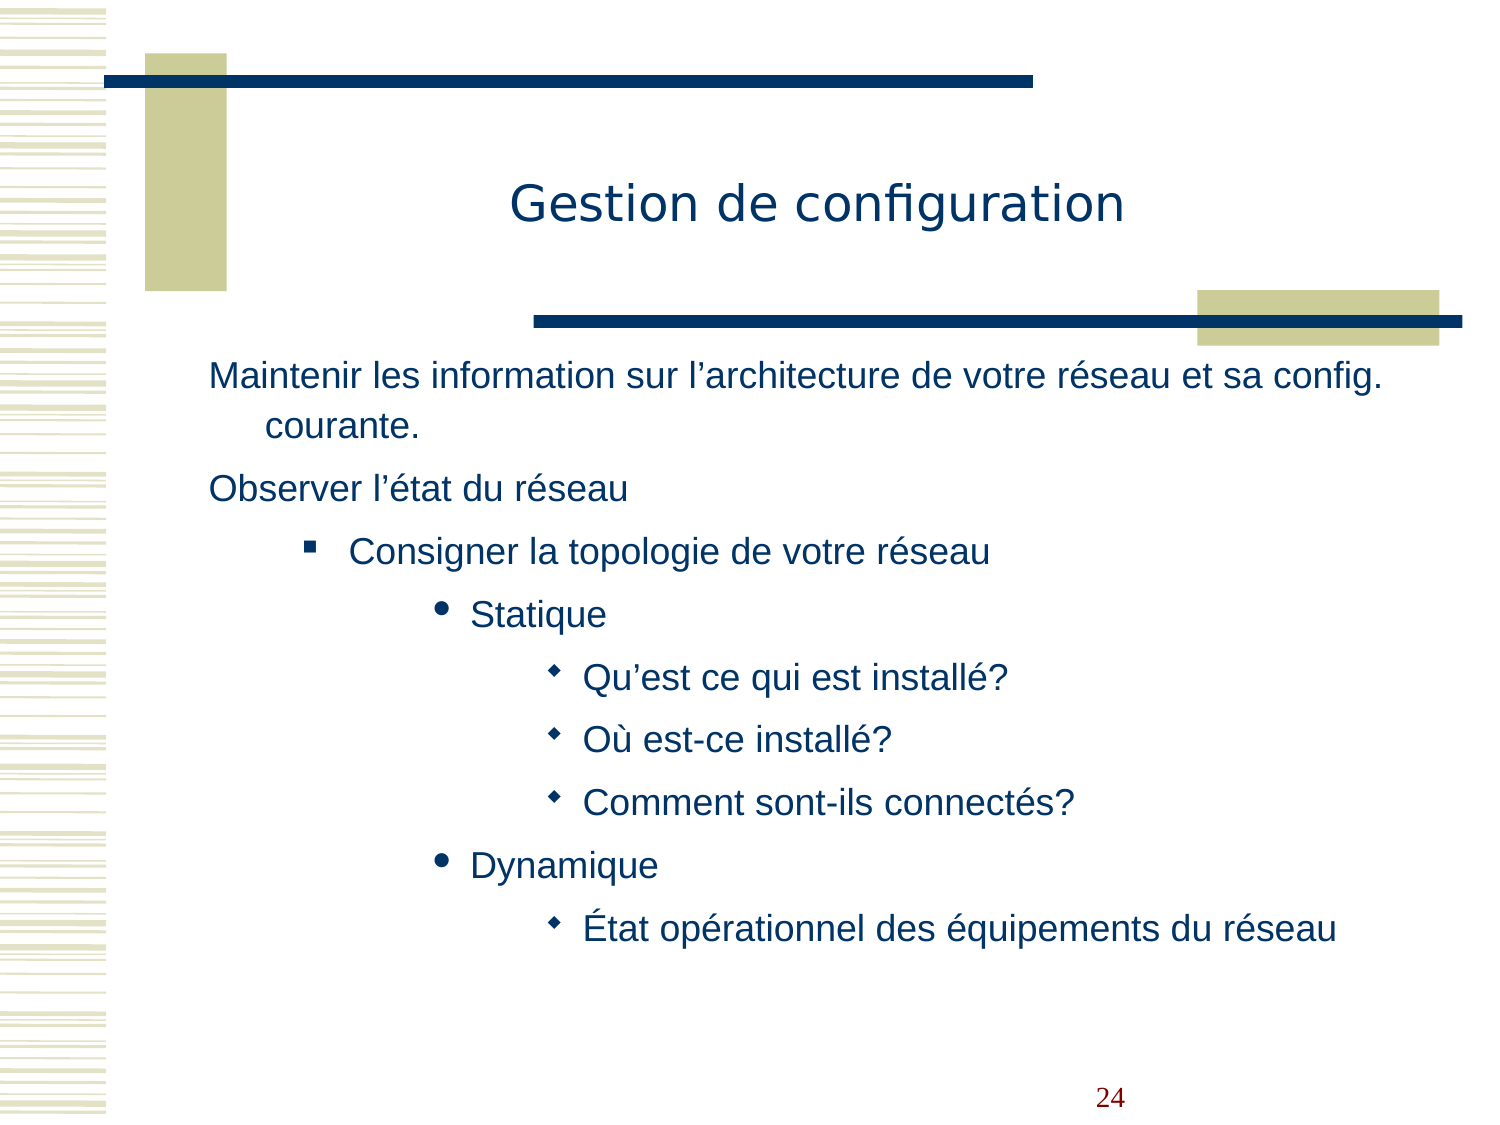

# Gestion de configuration
Maintenir les information sur l’architecture de votre réseau et sa config. courante.
Observer l’état du réseau
Consigner la topologie de votre réseau
Statique
Qu’est ce qui est installé?
Où est-ce installé?
Comment sont-ils connectés?
Dynamique
État opérationnel des équipements du réseau